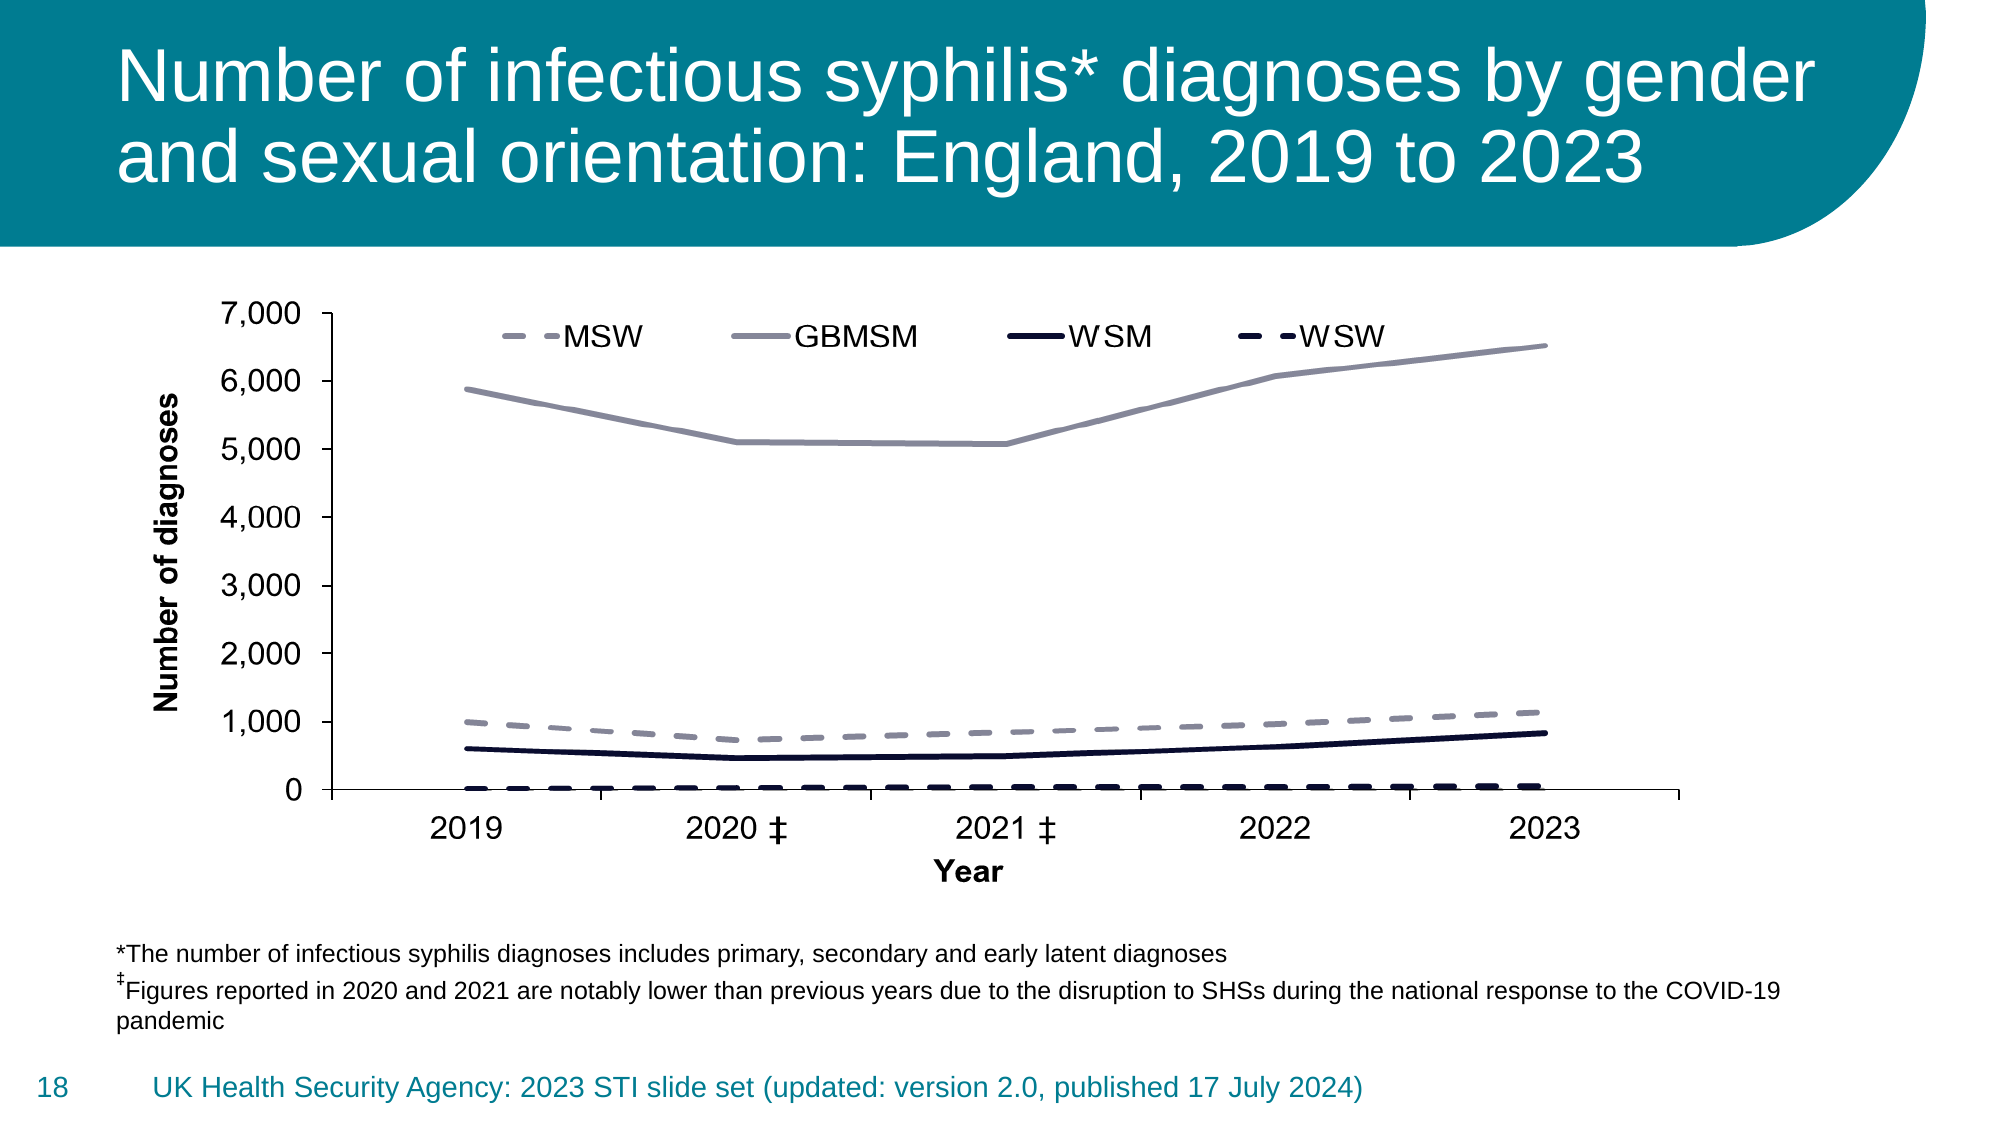

# Number of infectious syphilis* diagnoses by gender and sexual orientation: England, 2019 to 2023
*The number of infectious syphilis diagnoses includes primary, secondary and early latent diagnoses
‡Figures reported in 2020 and 2021 are notably lower than previous years due to the disruption to SHSs during the national response to the COVID-19 pandemic
18
UK Health Security Agency: 2023 STI slide set (updated: version 2.0, published 17 July 2024)